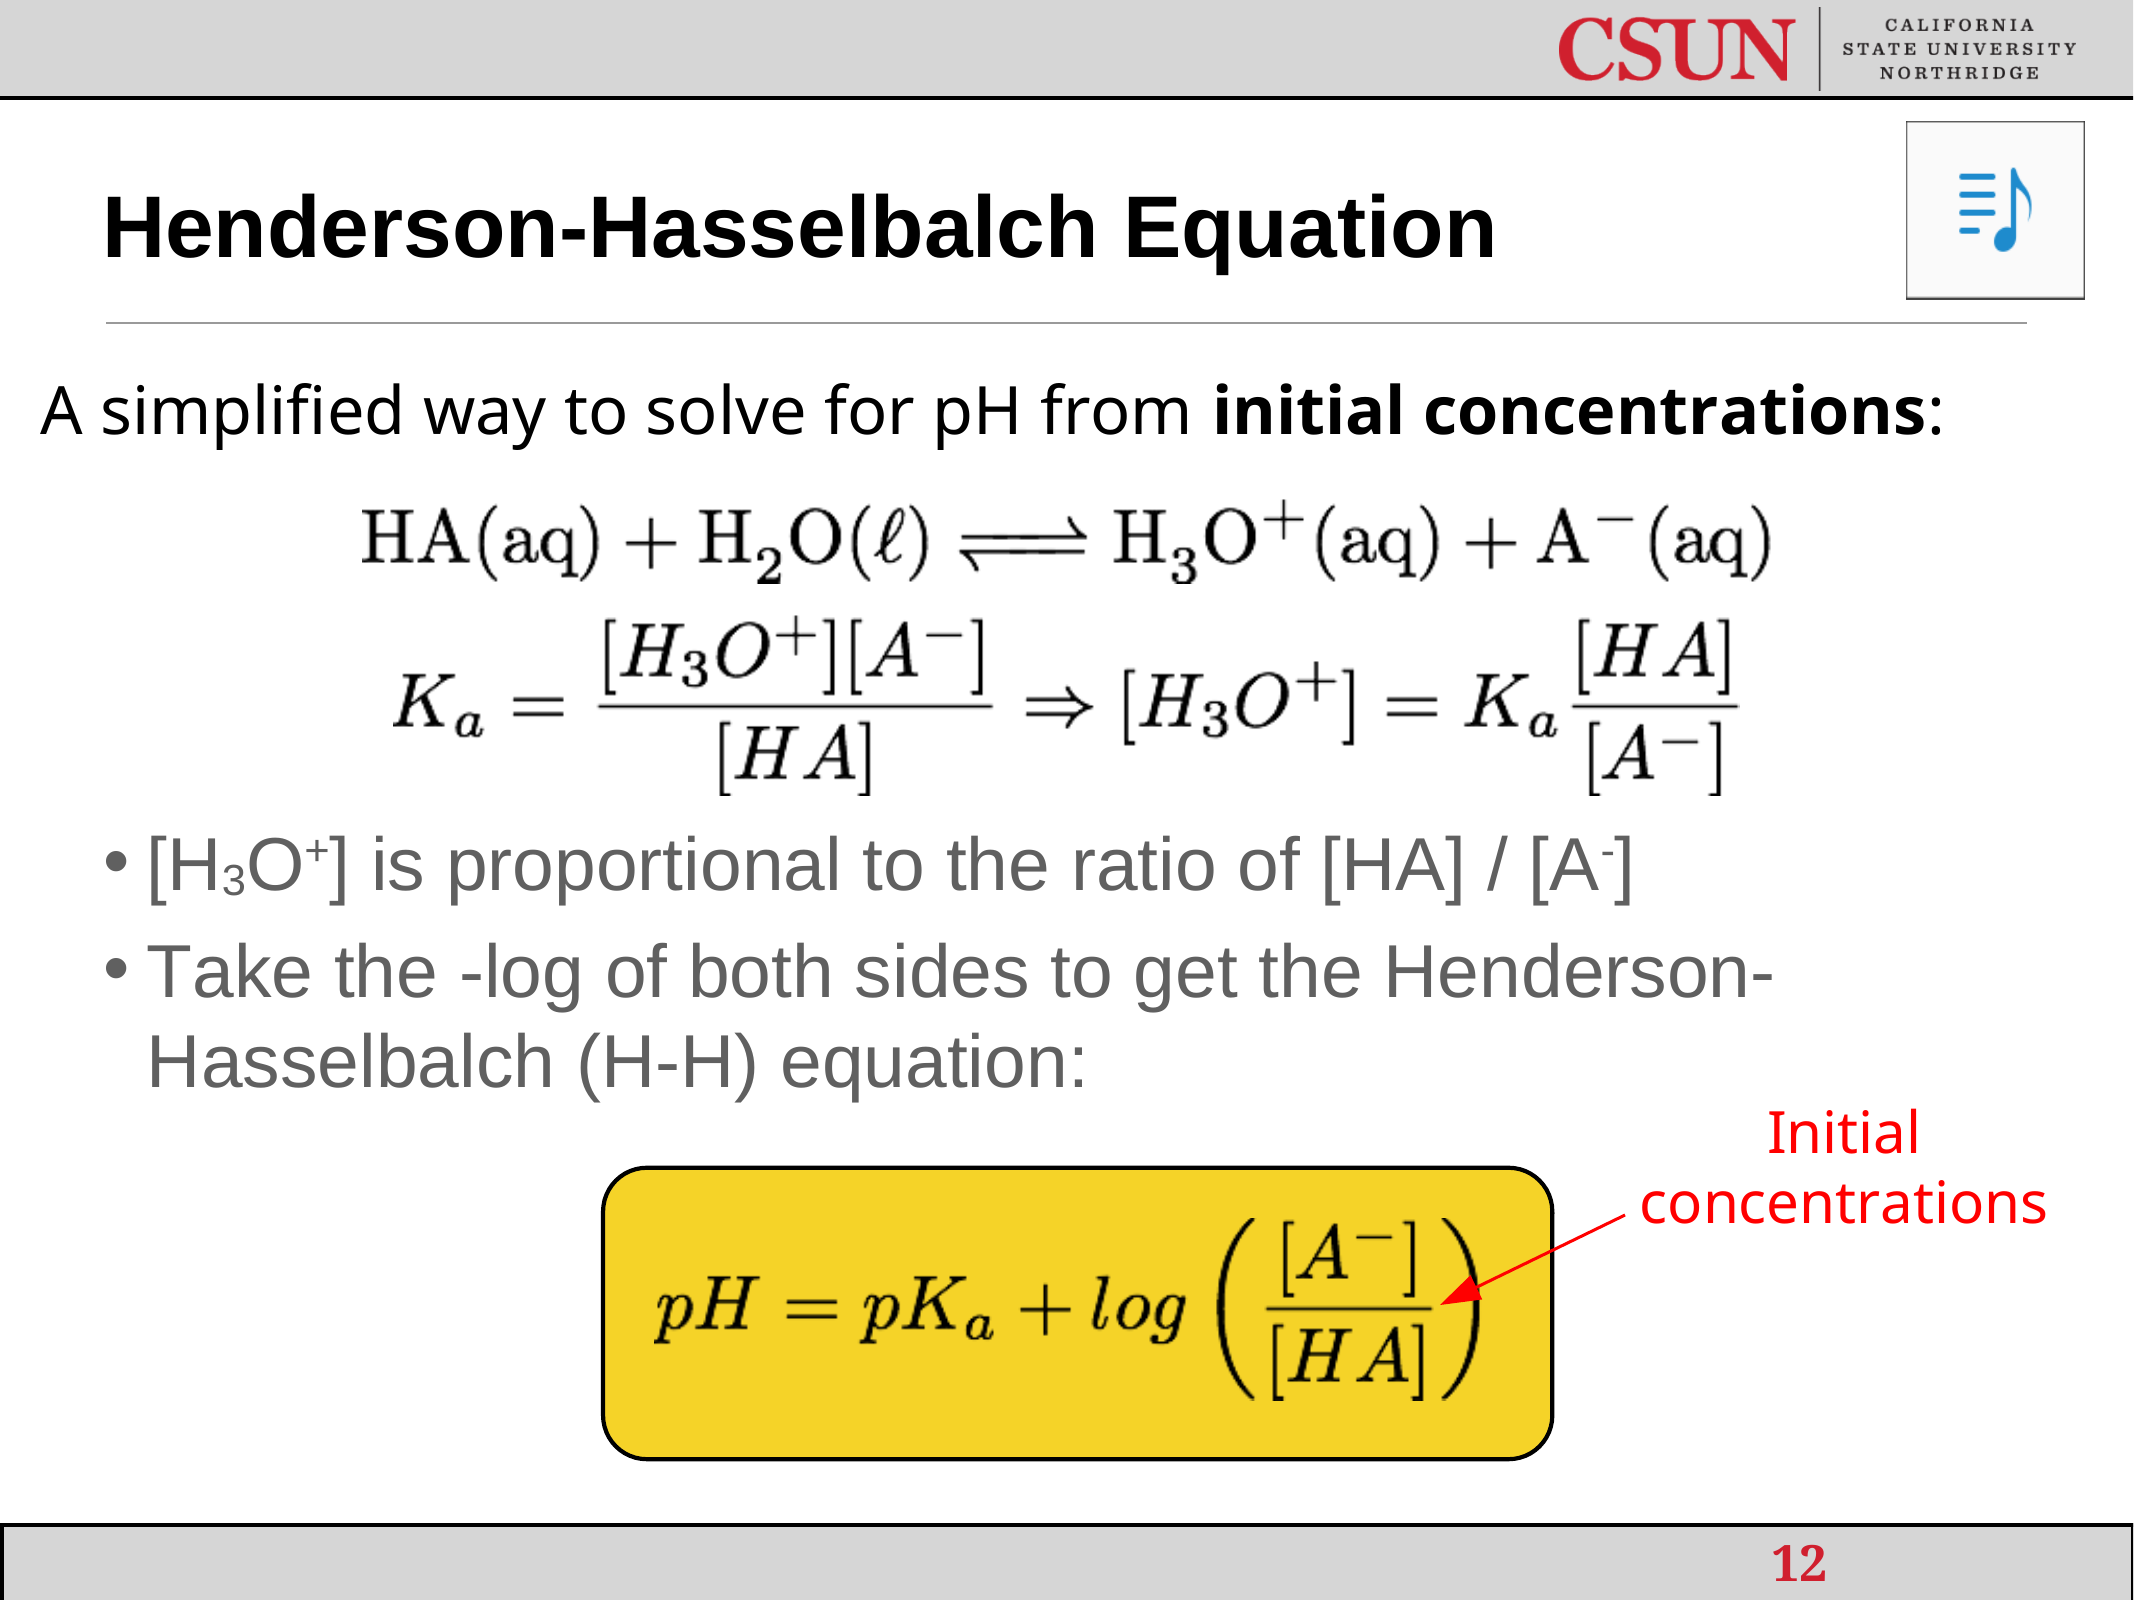

# Henderson-Hasselbalch Equation
A simplified way to solve for pH from initial concentrations:
[H3O+] is proportional to the ratio of [HA] / [A-]
Take the -log of both sides to get the Henderson-Hasselbalch (H-H) equation:
Initial
concentrations
12